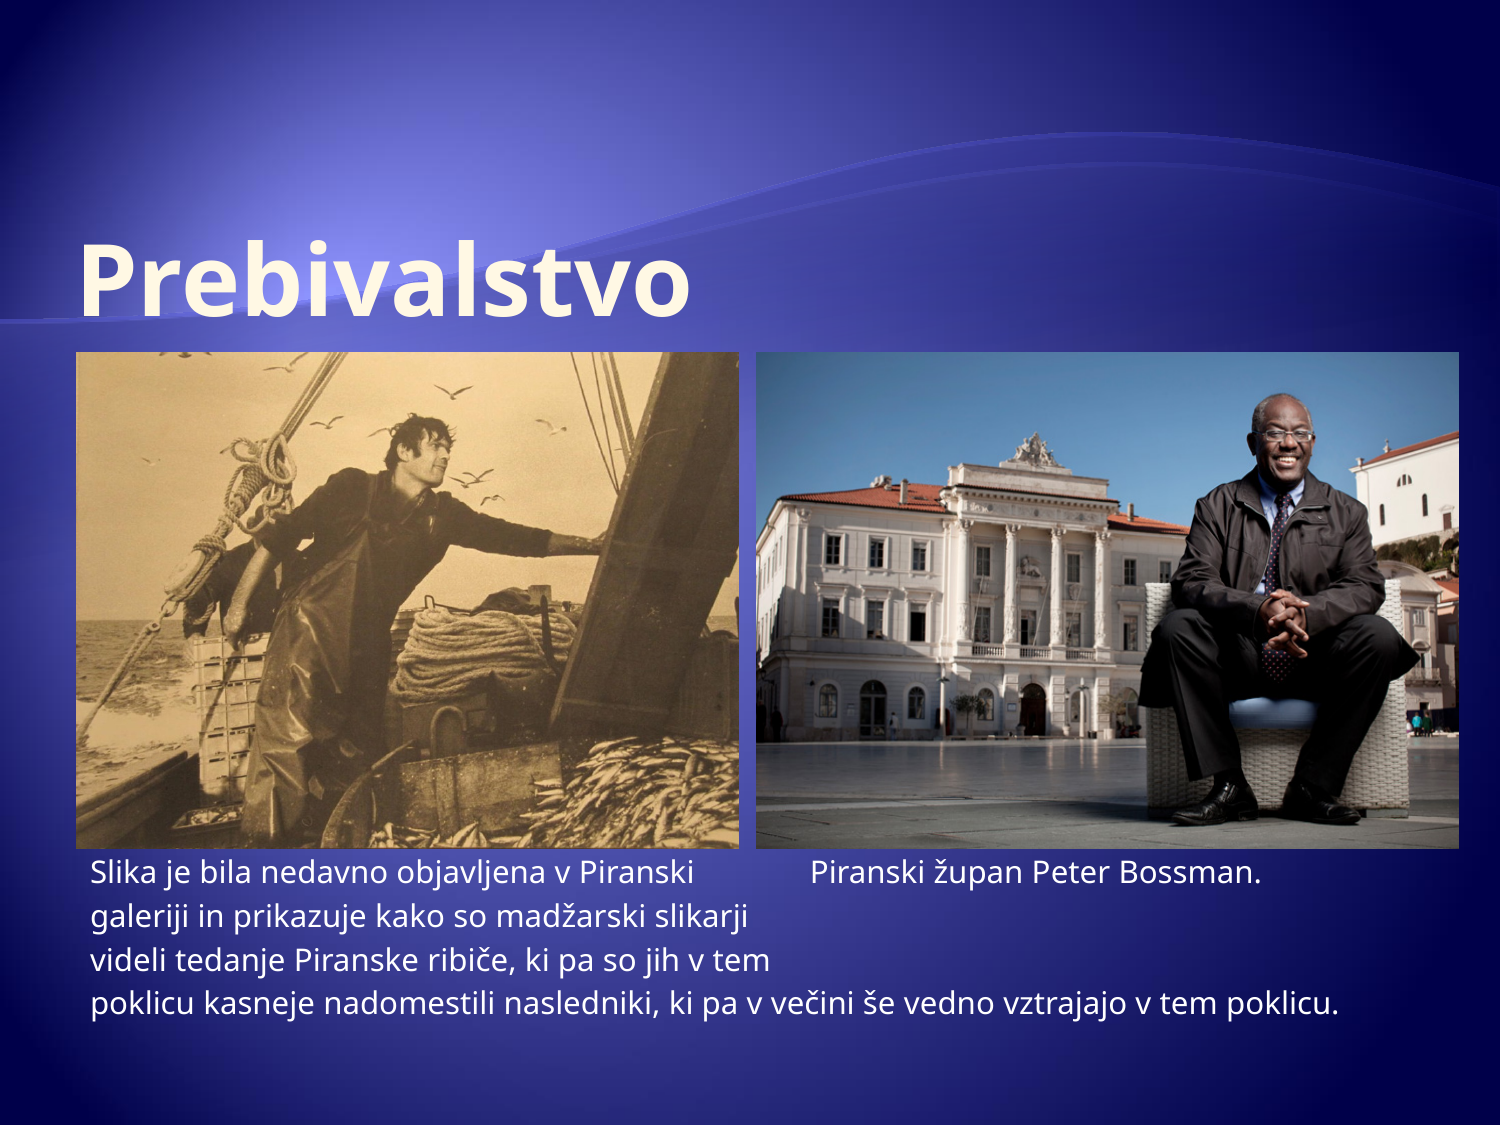

# Prebivalstvo
Slika je bila nedavno objavljena v Piranski Piranski župan Peter Bossman.
galeriji in prikazuje kako so madžarski slikarji
videli tedanje Piranske ribiče, ki pa so jih v tem
poklicu kasneje nadomestili nasledniki, ki pa v večini še vedno vztrajajo v tem poklicu.